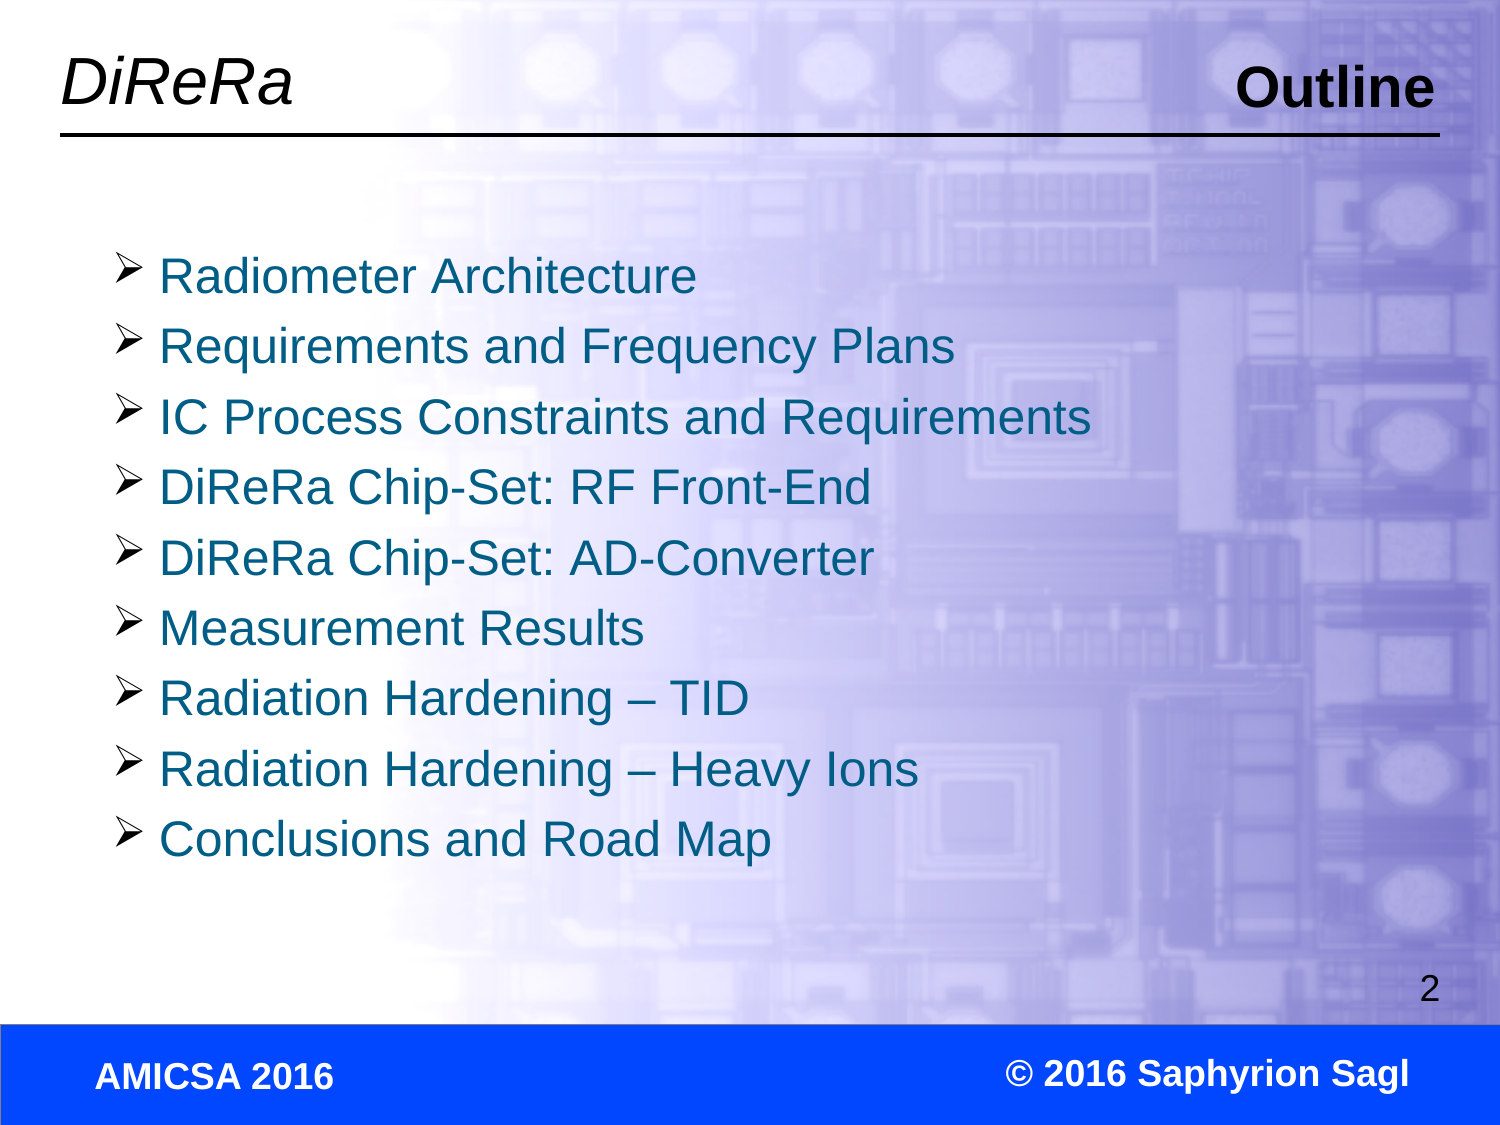

Outline
Radiometer Architecture
Requirements and Frequency Plans
IC Process Constraints and Requirements
DiReRa Chip-Set: RF Front-End
DiReRa Chip-Set: AD-Converter
Measurement Results
Radiation Hardening – TID
Radiation Hardening – Heavy Ions
Conclusions and Road Map
2
AMICSA 2016